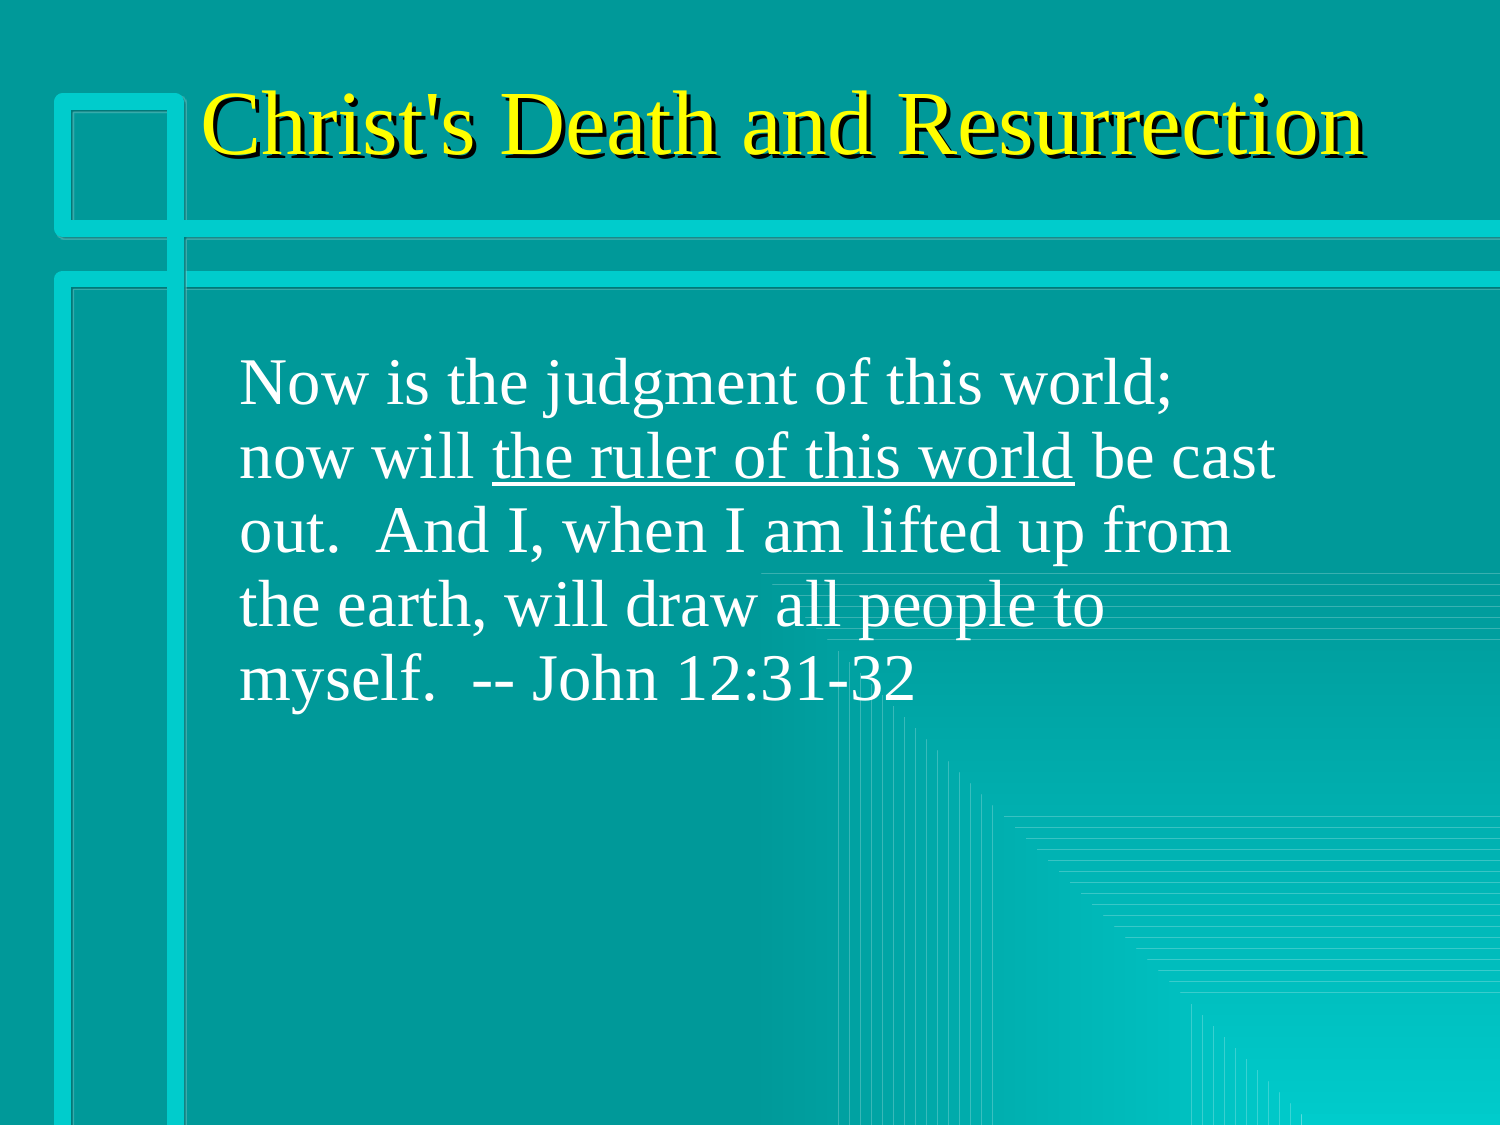

# Christ's Death and Resurrection
Now is the judgment of this world; now will the ruler of this world be cast out. And I, when I am lifted up from the earth, will draw all people to myself. -- John 12:31-32